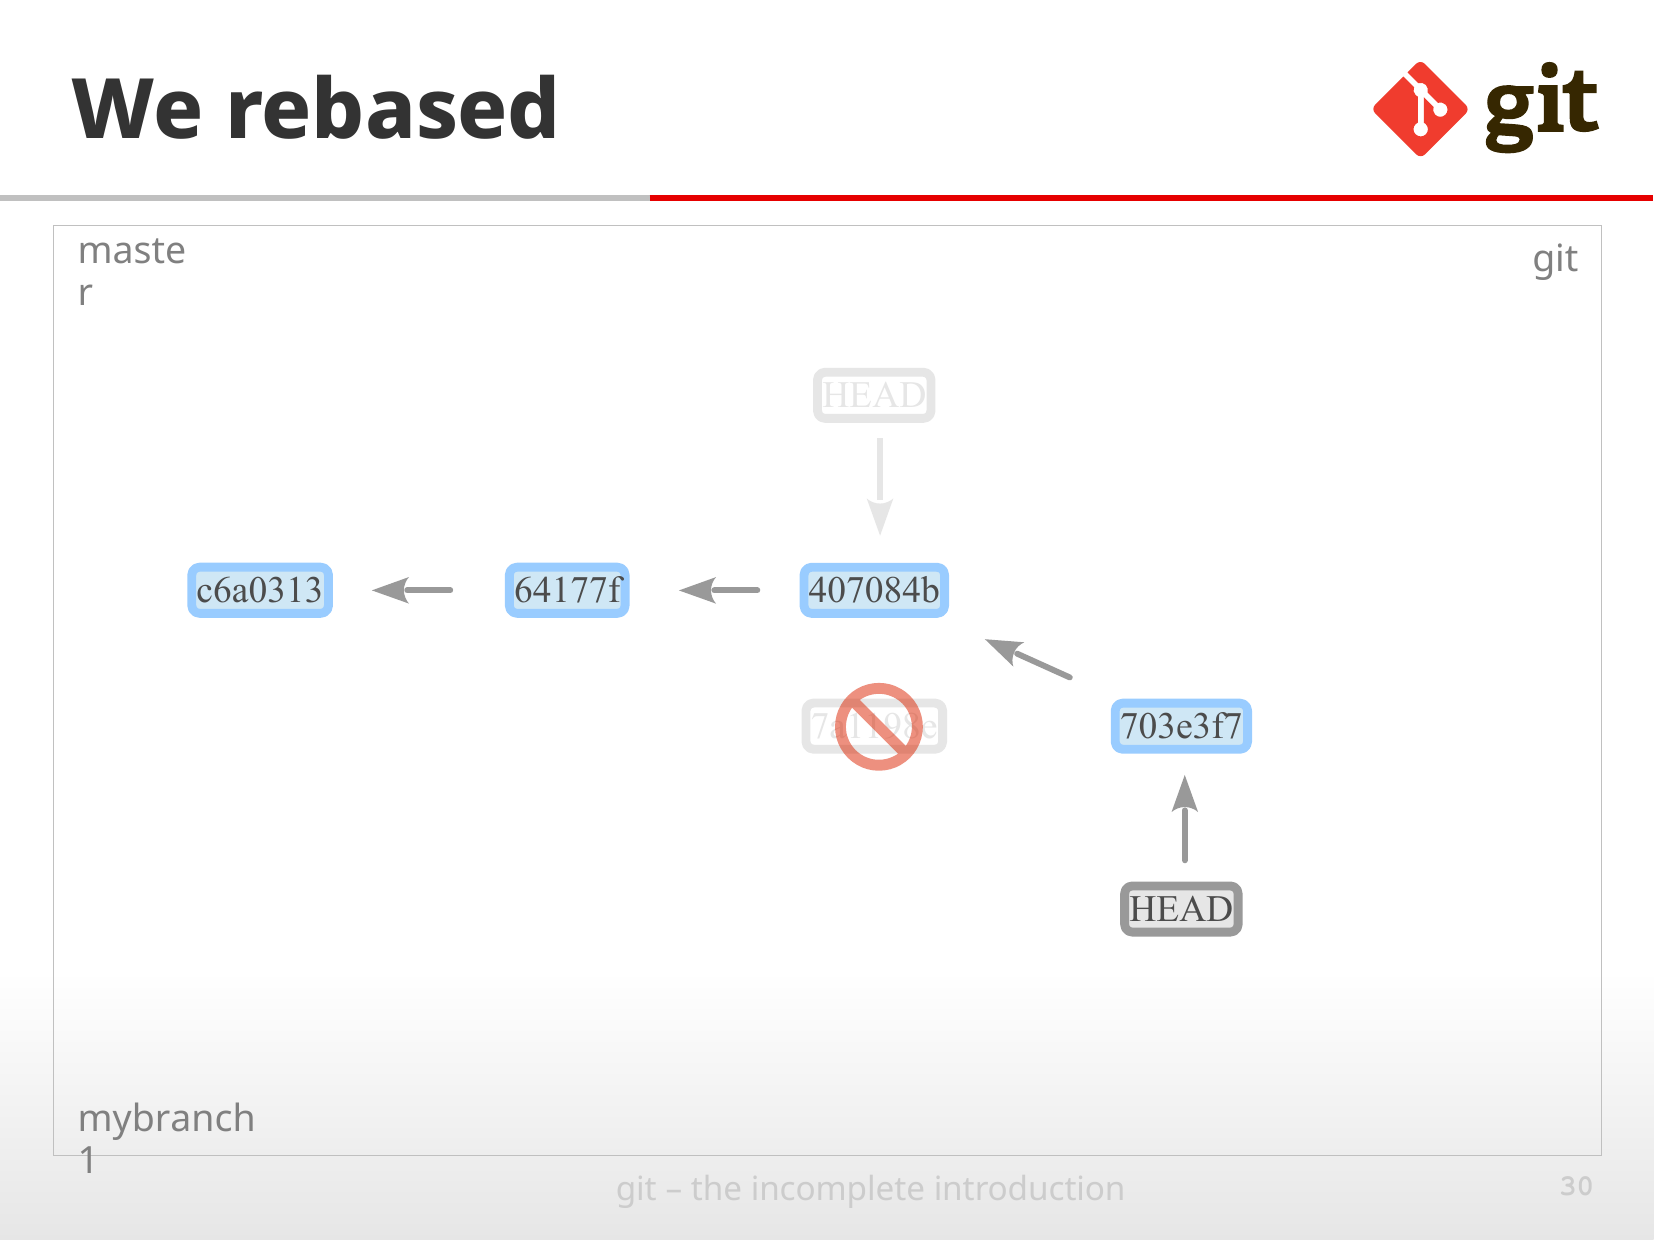

# We rebased
master
git
HEAD
c6a0313
64177f
407084b
7a1198e
703e3f7
HEAD
mybranch1
30